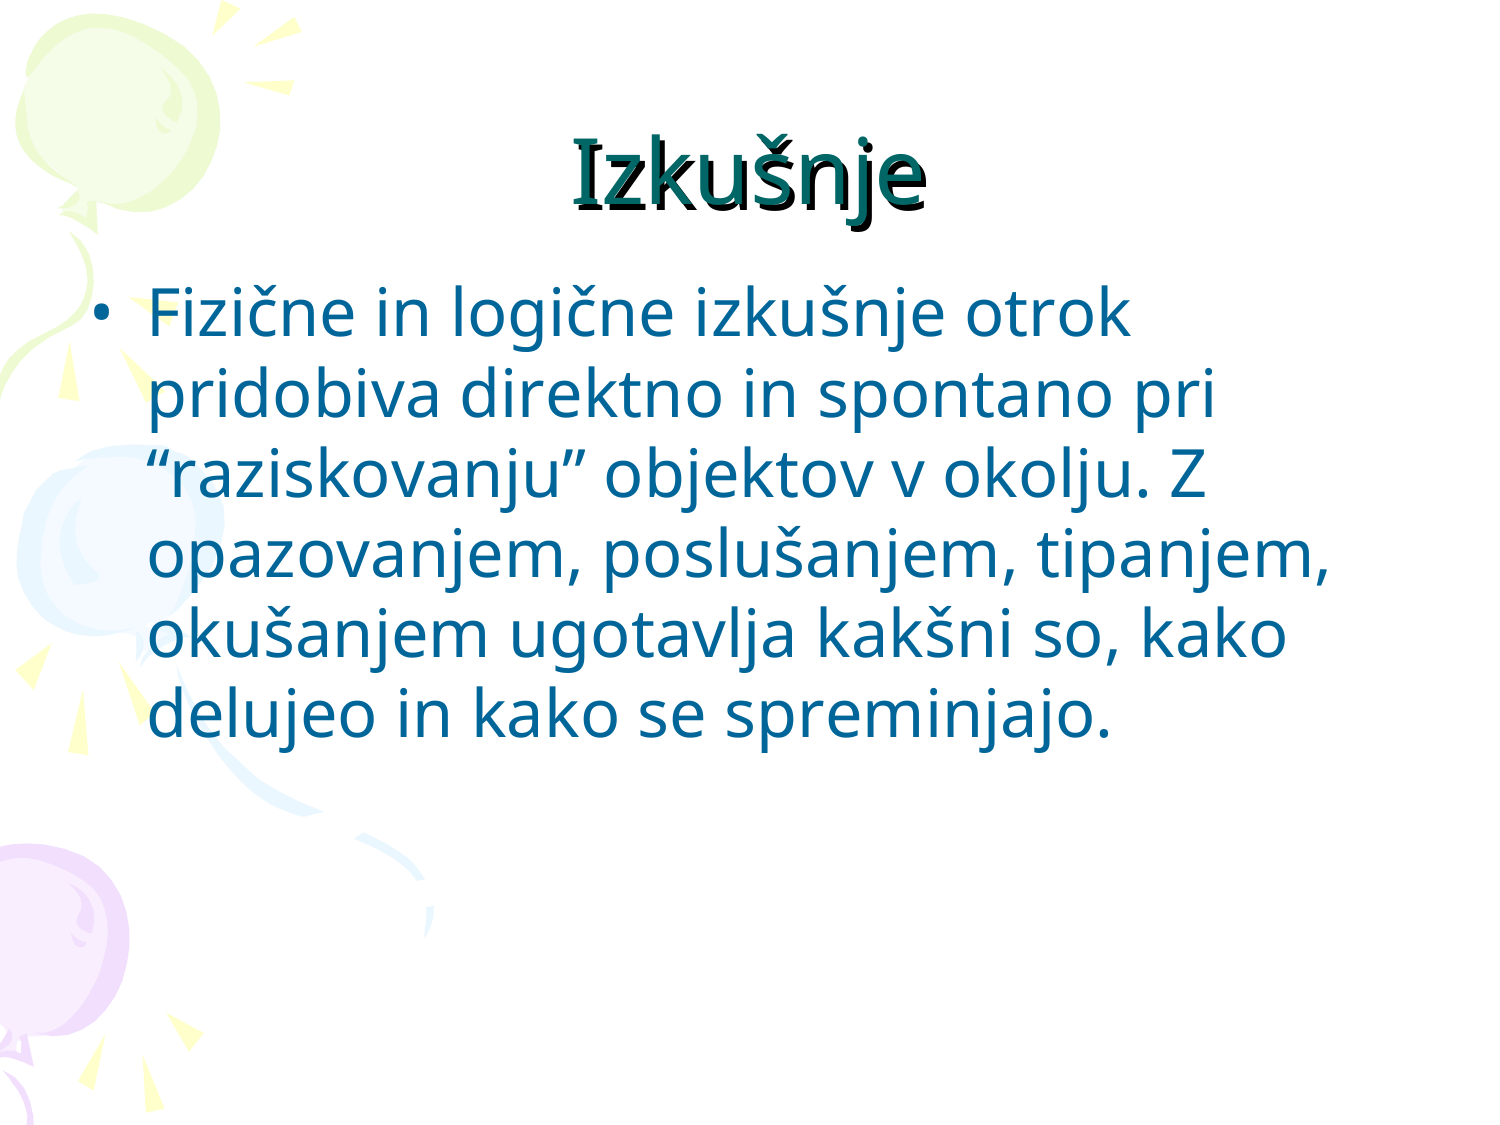

# Izkušnje
Fizične in logične izkušnje otrok pridobiva direktno in spontano pri “raziskovanju” objektov v okolju. Z opazovanjem, poslušanjem, tipanjem, okušanjem ugotavlja kakšni so, kako delujeo in kako se spreminjajo.